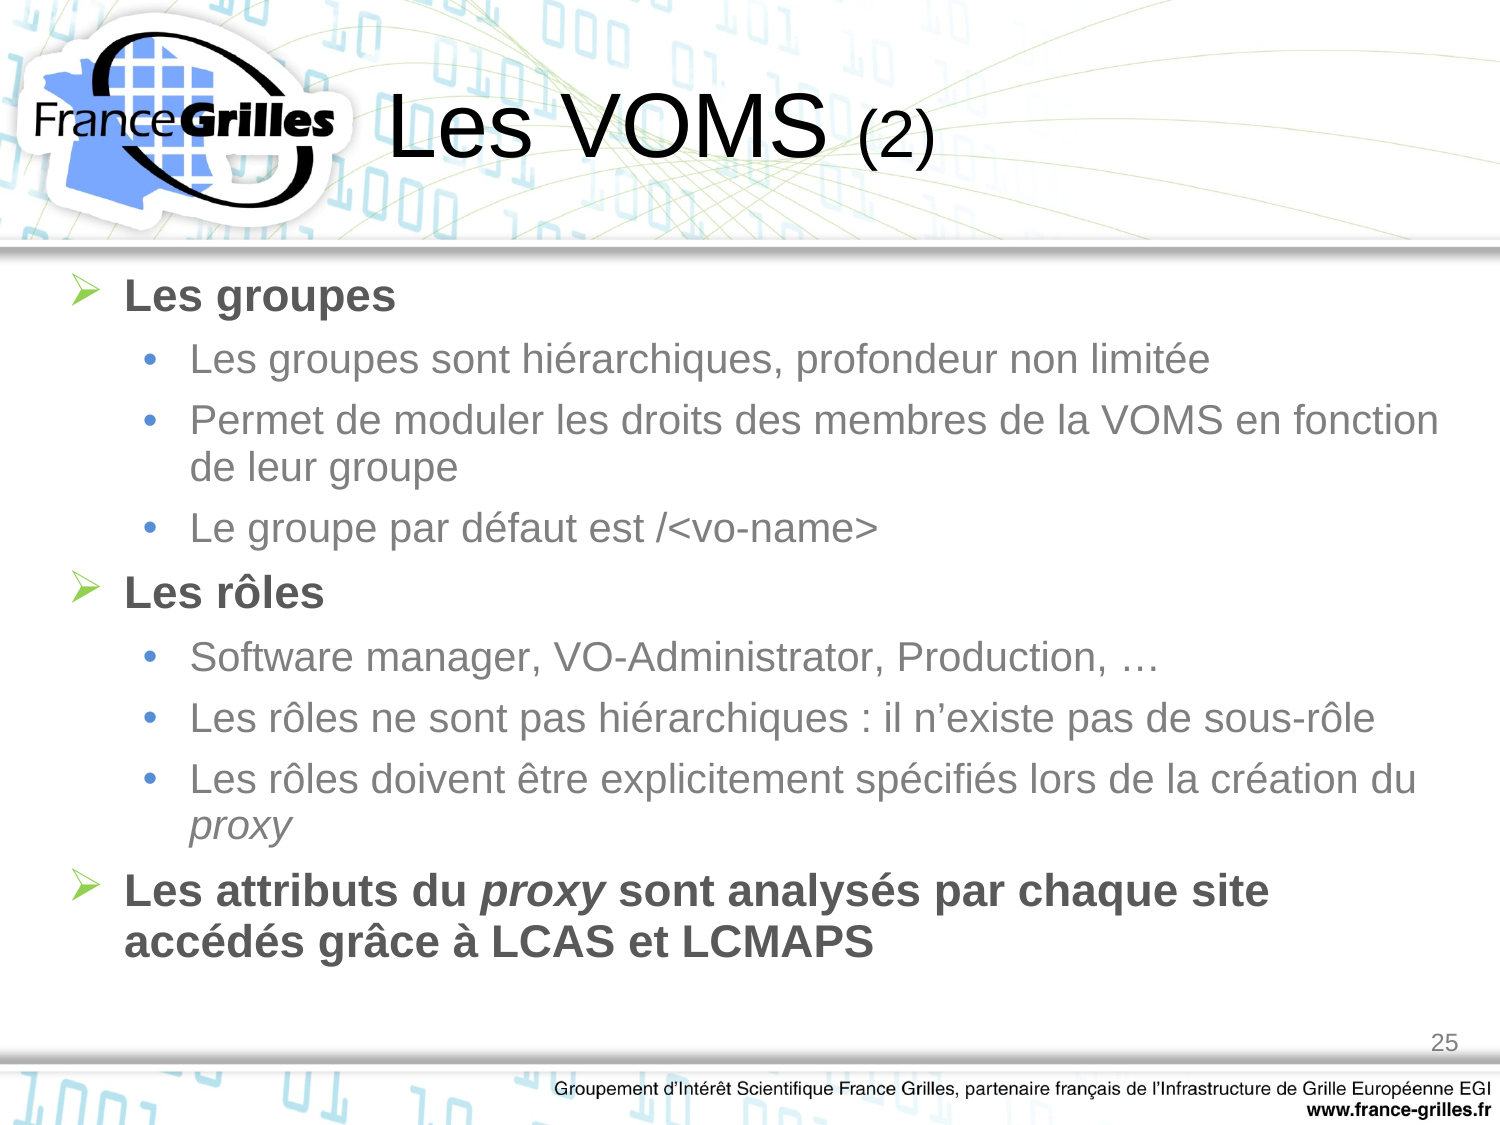

# Les VOMS (2)
Les groupes
Les groupes sont hiérarchiques, profondeur non limitée
Permet de moduler les droits des membres de la VOMS en fonction de leur groupe
Le groupe par défaut est /<vo-name>
Les rôles
Software manager, VO-Administrator, Production, …
Les rôles ne sont pas hiérarchiques : il n’existe pas de sous-rôle
Les rôles doivent être explicitement spécifiés lors de la création du proxy
Les attributs du proxy sont analysés par chaque site accédés grâce à LCAS et LCMAPS
25